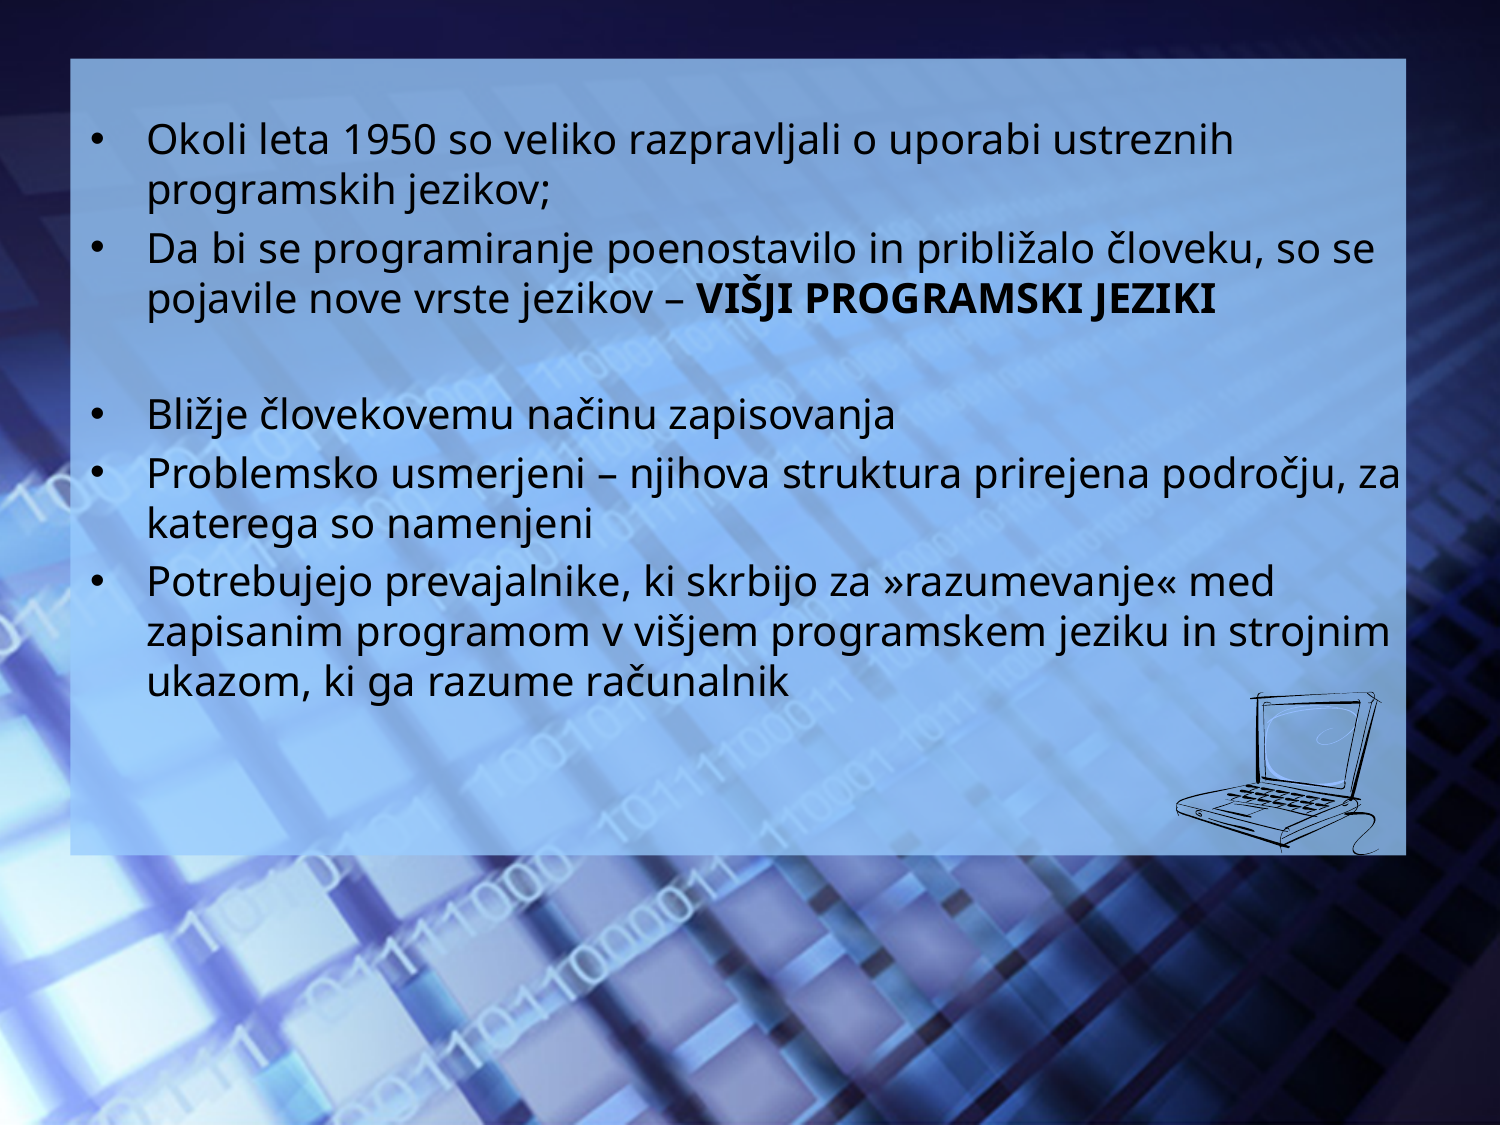

#
Okoli leta 1950 so veliko razpravljali o uporabi ustreznih programskih jezikov;
Da bi se programiranje poenostavilo in približalo človeku, so se pojavile nove vrste jezikov – VIŠJI PROGRAMSKI JEZIKI
Bližje človekovemu načinu zapisovanja
Problemsko usmerjeni – njihova struktura prirejena področju, za katerega so namenjeni
Potrebujejo prevajalnike, ki skrbijo za »razumevanje« med zapisanim programom v višjem programskem jeziku in strojnim ukazom, ki ga razume računalnik